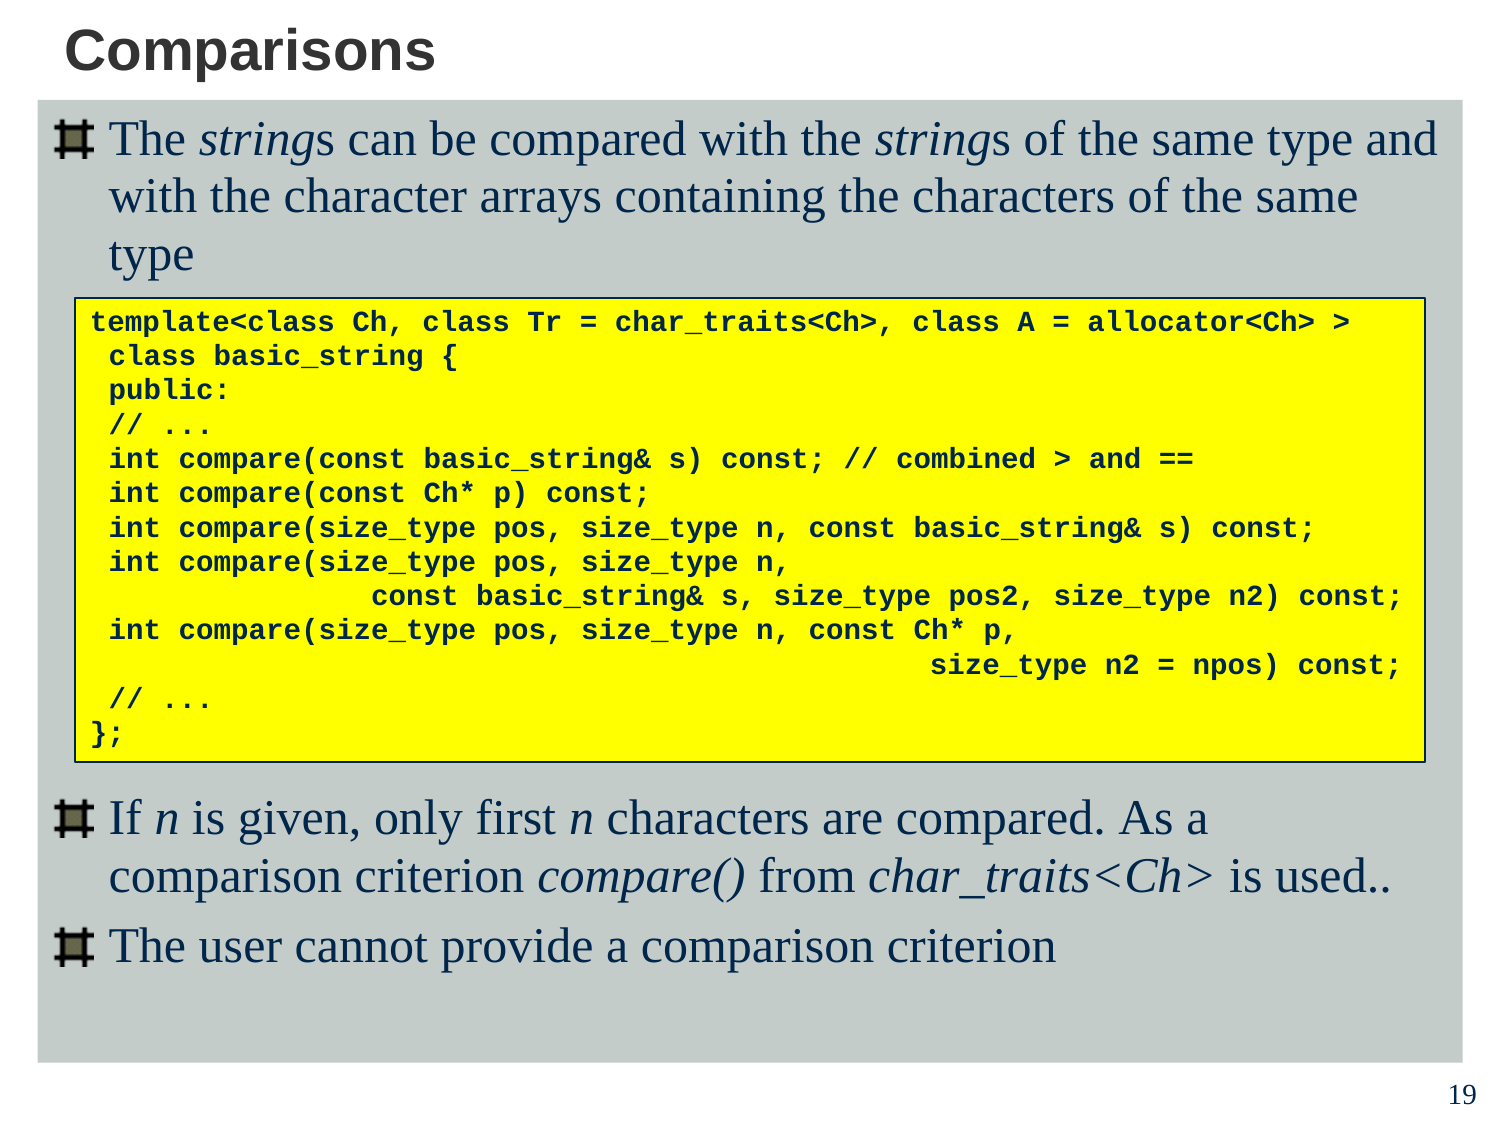

# Comparisons
The strings can be compared with the strings of the same type and with the character arrays containing the characters of the same type
If n is given, only first n characters are compared. As a comparison criterion compare() from char_traits<Ch> is used..
The user cannot provide a comparison criterion
template<class Ch, class Tr = char_traits<Ch>, class A = allocator<Ch> >
	class basic_string {
	public:
	// ...
	int compare(const basic_string& s) const; // combined > and ==
	int compare(const Ch* p) const;
	int compare(size_type pos, size_type n, const basic_string& s) const;
	int compare(size_type pos, size_type n,
	 const basic_string& s, size_type pos2, size_type n2) const;
	int compare(size_type pos, size_type n, const Ch* p,
 size_type n2 = npos) const;
	// ...
};